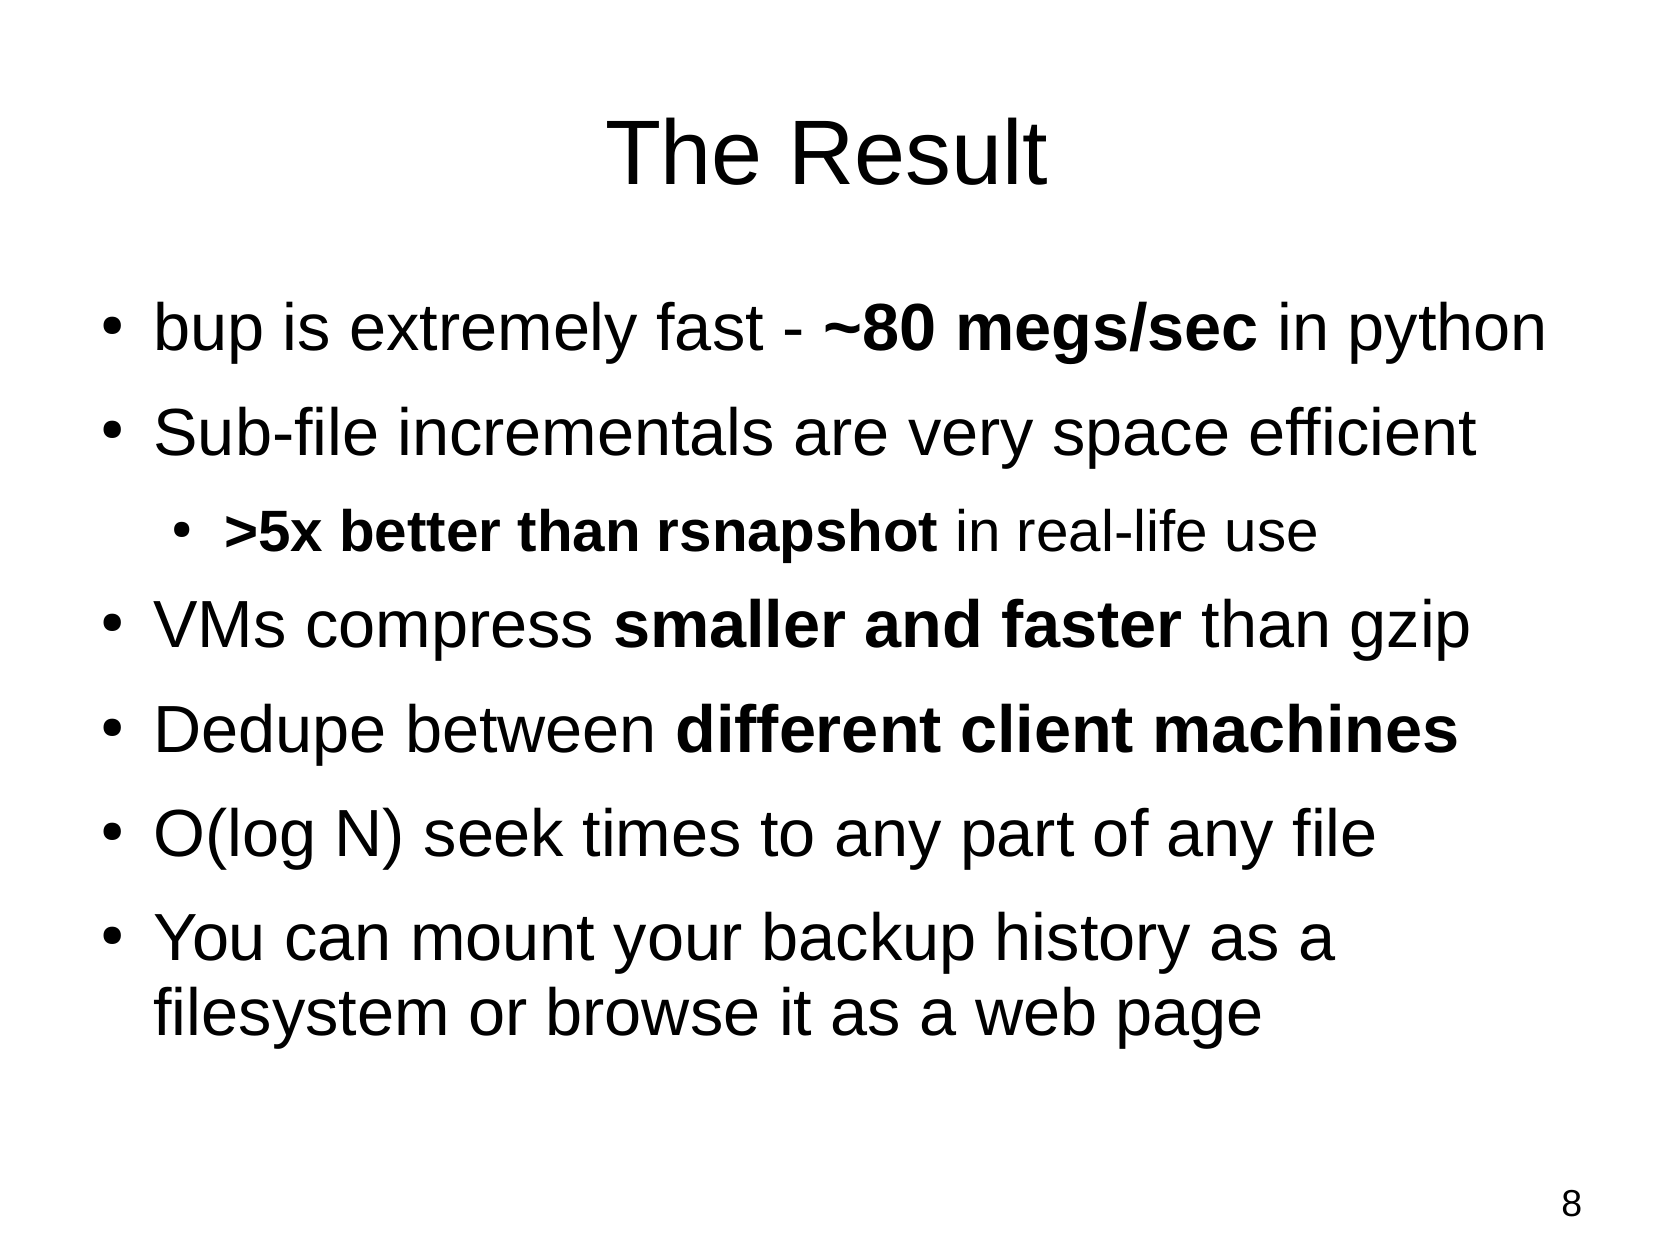

# The Result
bup is extremely fast - ~80 megs/sec in python
Sub-file incrementals are very space efficient
>5x better than rsnapshot in real-life use
VMs compress smaller and faster than gzip
Dedupe between different client machines
O(log N) seek times to any part of any file
You can mount your backup history as a filesystem or browse it as a web page
8